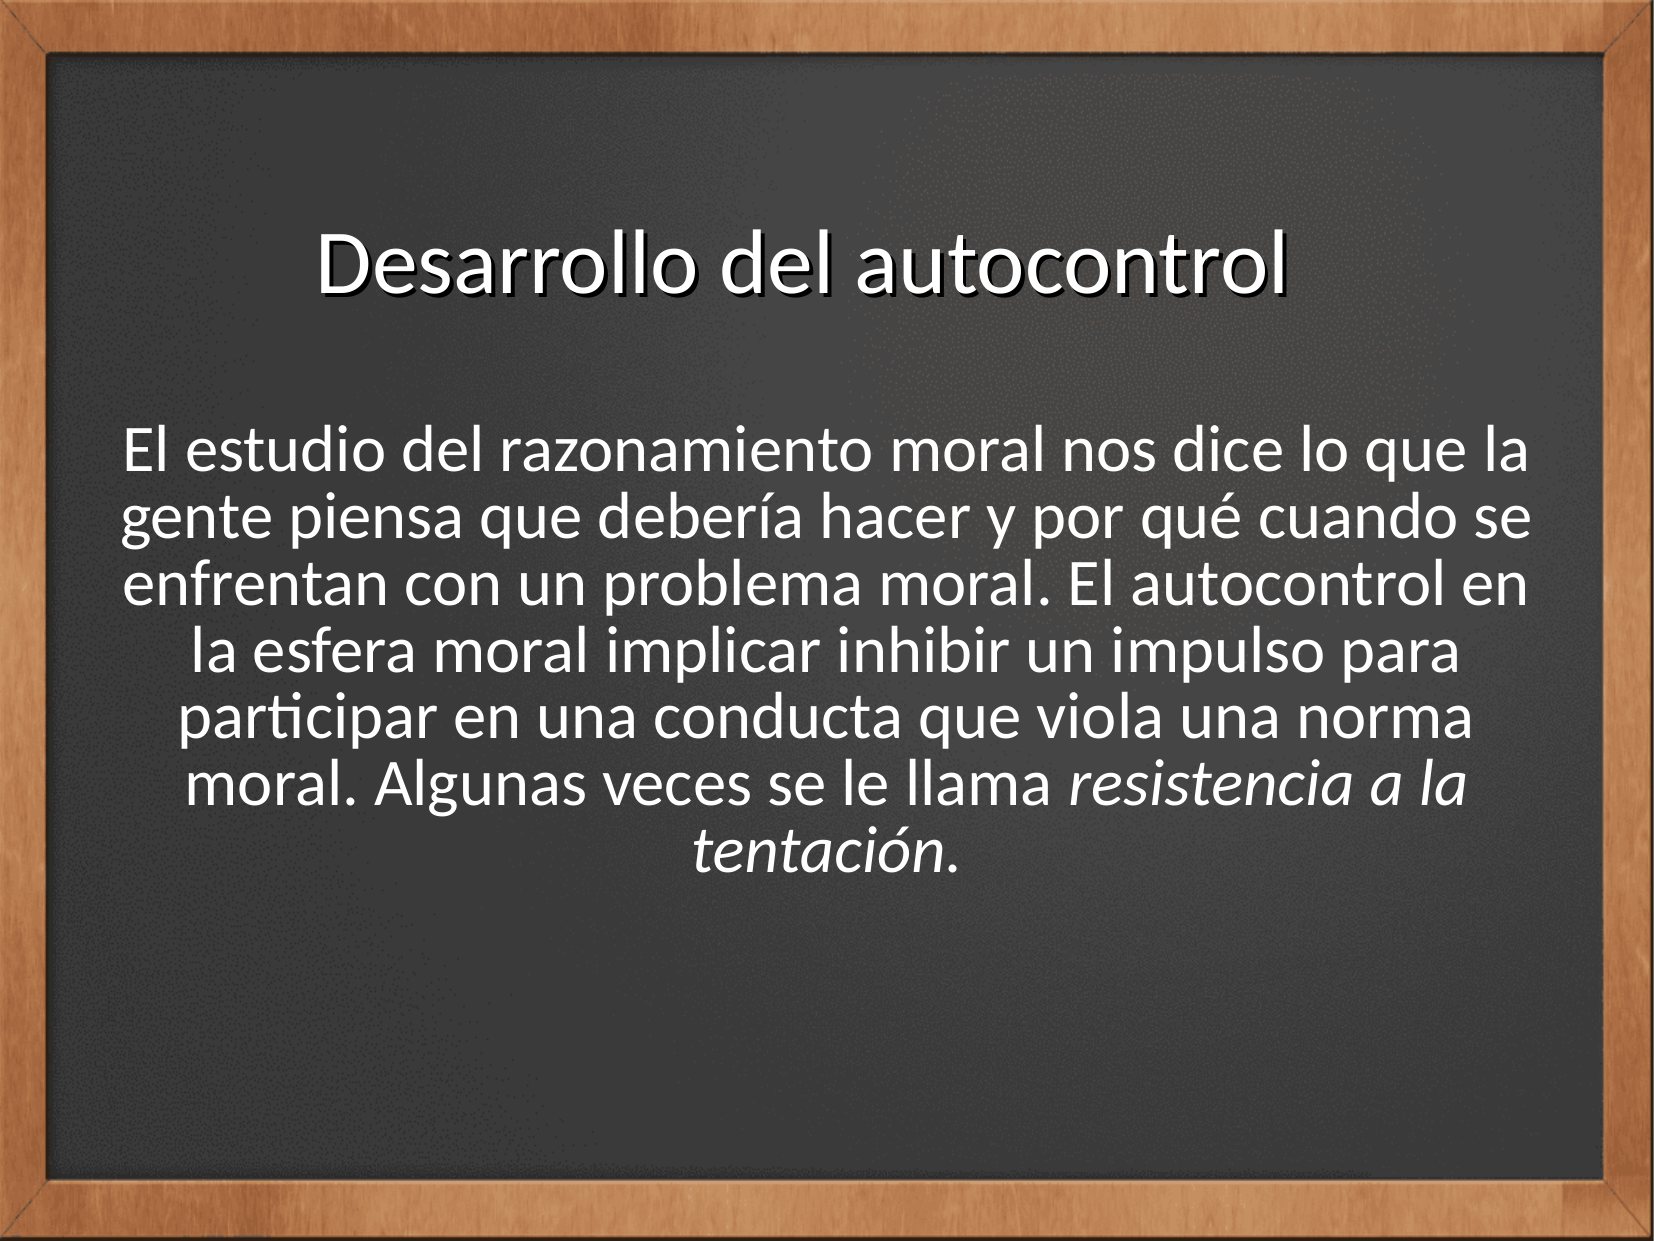

# Desarrollo del autocontrol
El estudio del razonamiento moral nos dice lo que la gente piensa que debería hacer y por qué cuando se enfrentan con un problema moral. El autocontrol en la esfera moral implicar inhibir un impulso para participar en una conducta que viola una norma moral. Algunas veces se le llama resistencia a la tentación.